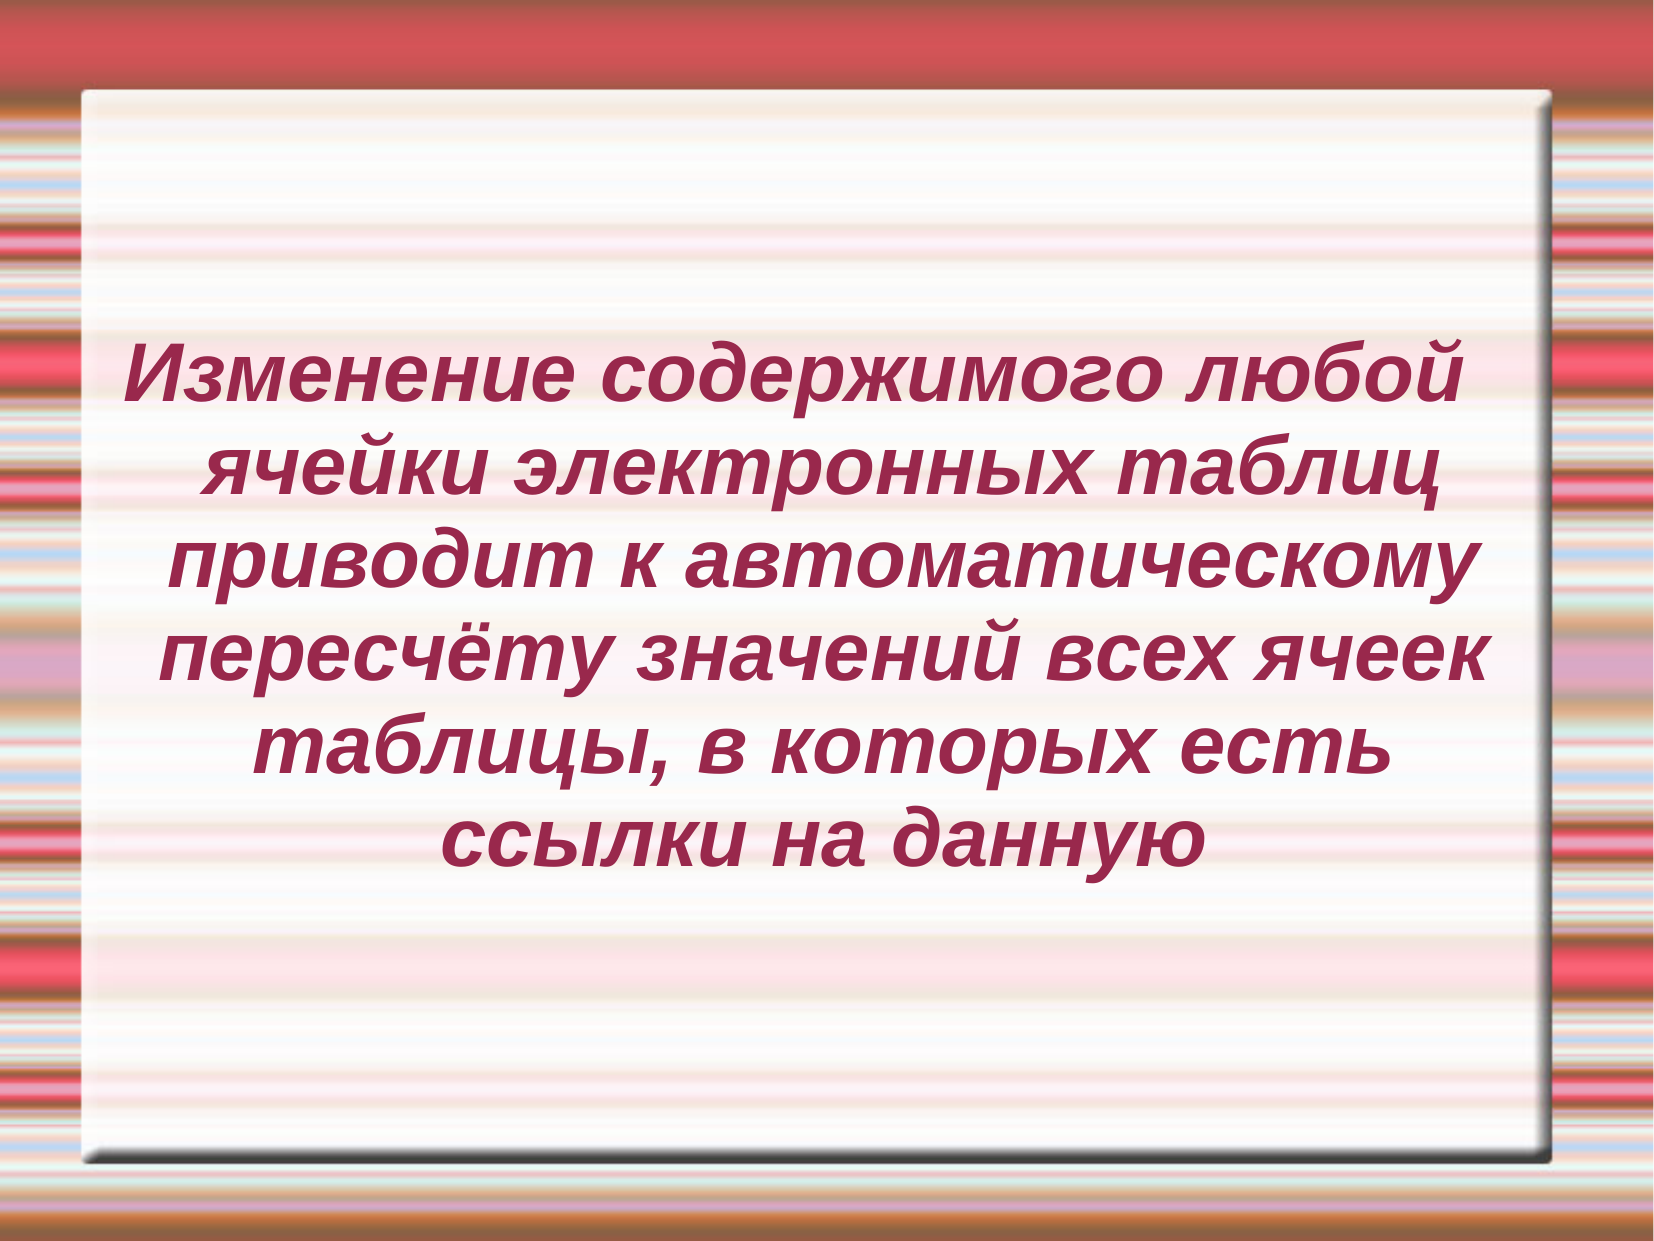

# Изменение содержимого любой ячейки электронных таблиц приводит к автоматическому пересчёту значений всех ячеек таблицы, в которых есть ссылки на данную